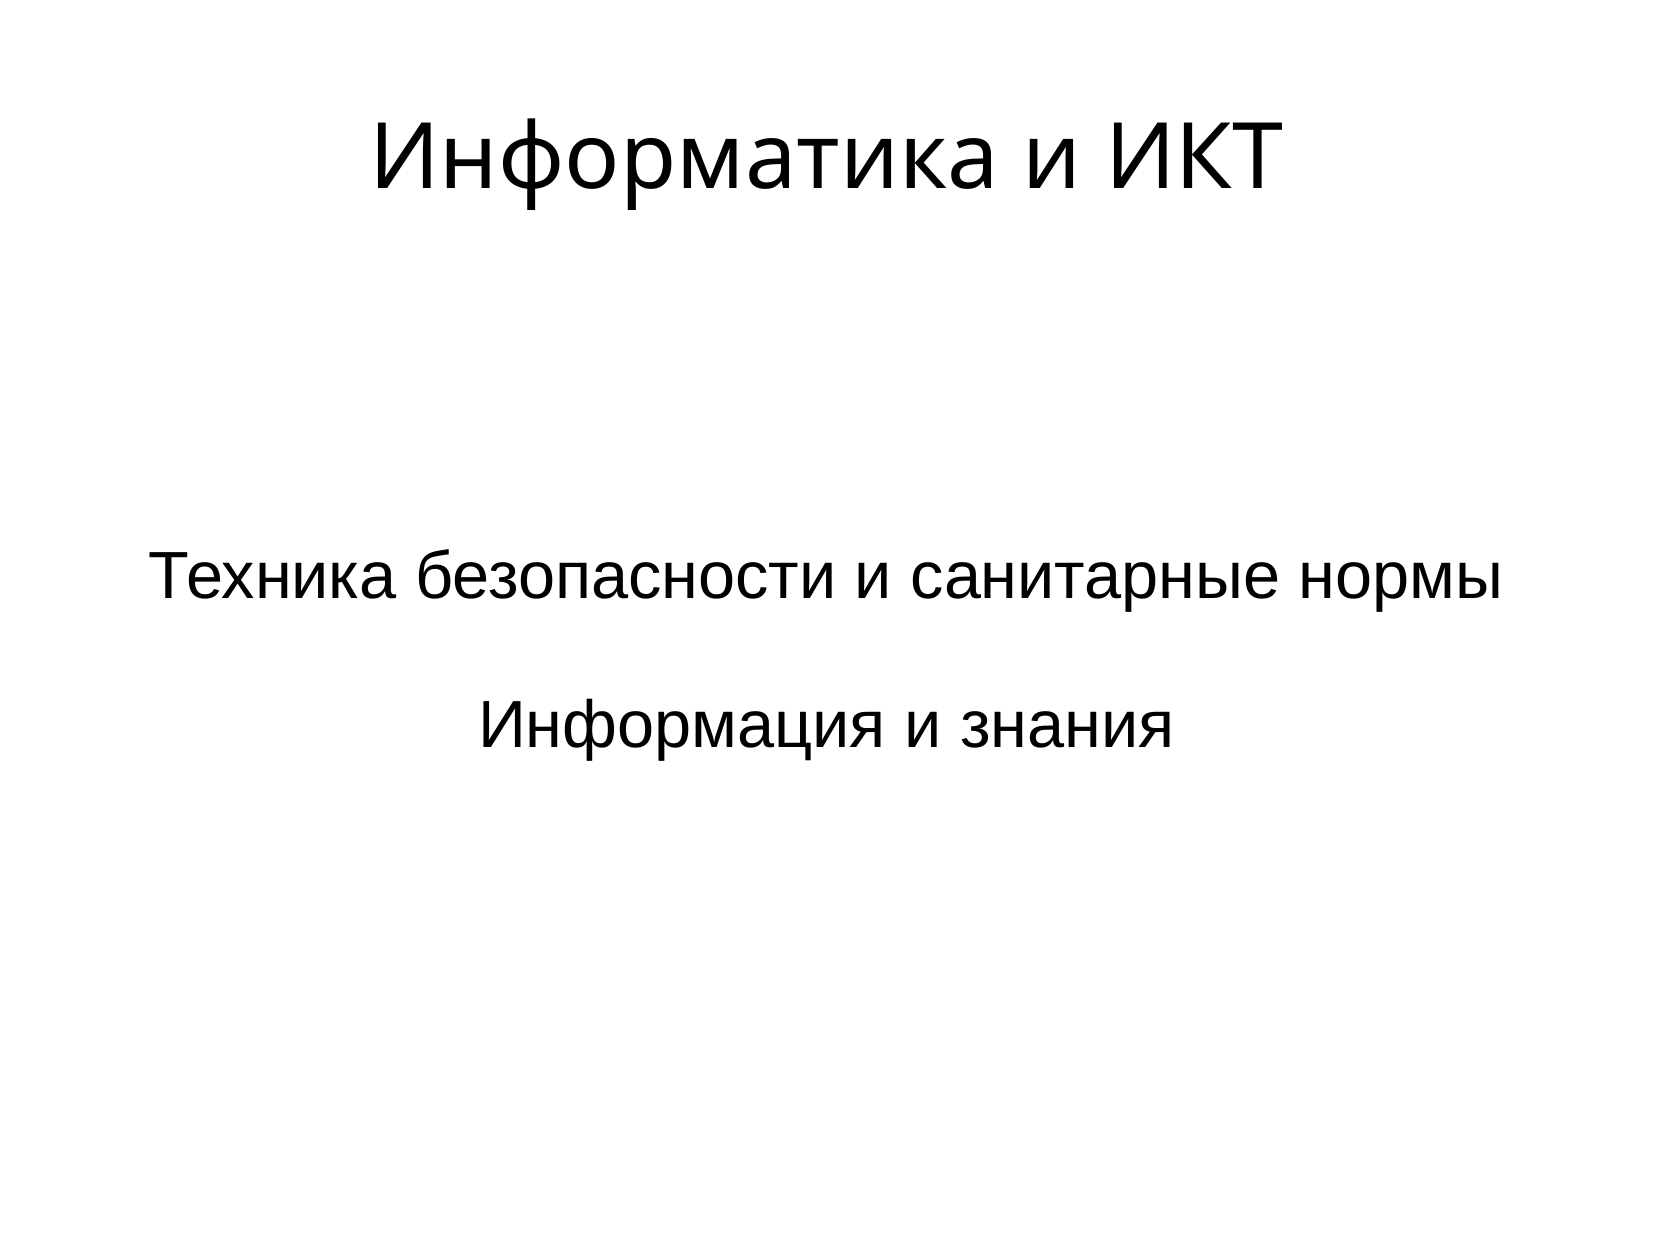

# Информатика и ИКТ
Техника безопасности и санитарные нормы
Информация и знания